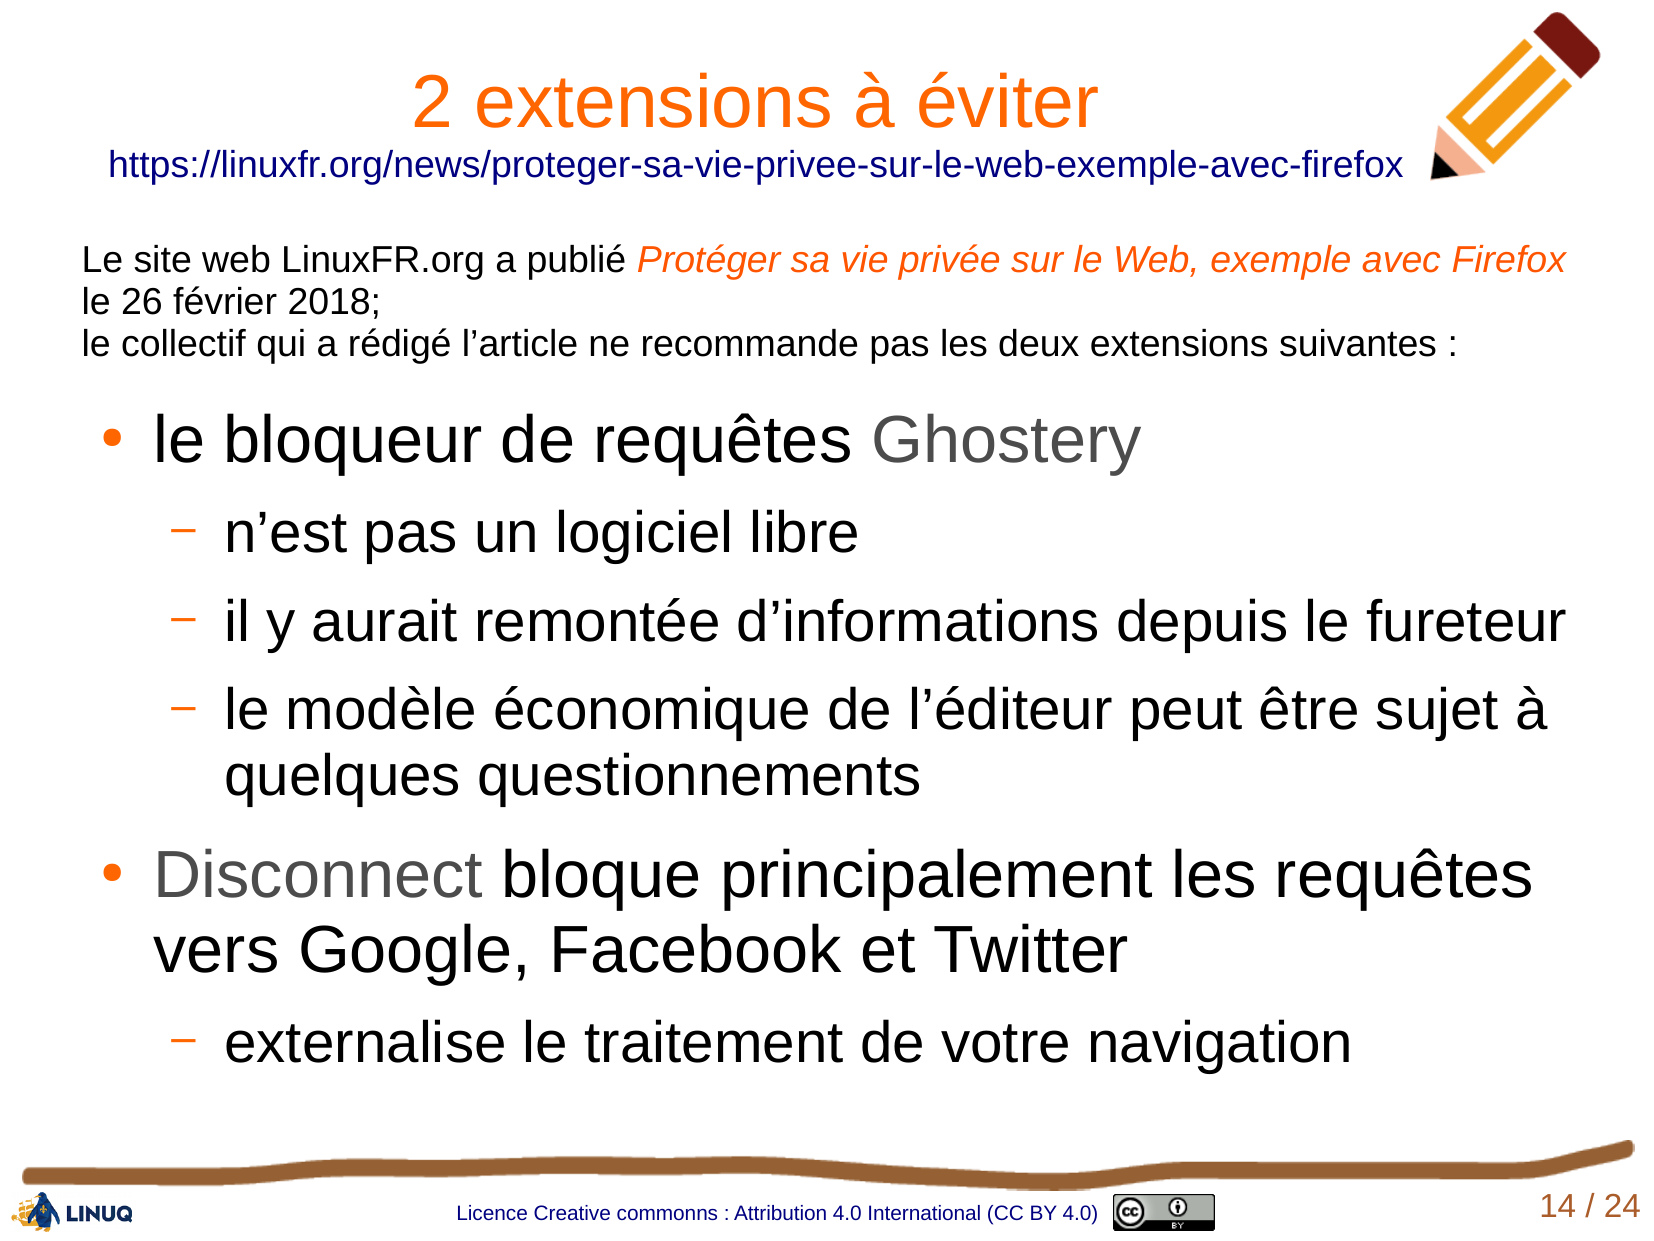

# 2 extensions à éviter https://linuxfr.org/news/proteger-sa-vie-privee-sur-le-web-exemple-avec-firefox
Le site web LinuxFR.org a publié Protéger sa vie privée sur le Web, exemple avec Firefox le 26 février 2018;
le collectif qui a rédigé l’article ne recommande pas les deux extensions suivantes :
le bloqueur de requêtes Ghostery
n’est pas un logiciel libre
il y aurait remontée d’informations depuis le fureteur
le modèle économique de l’éditeur peut être sujet à quelques questionnements
Disconnect bloque principalement les requêtes vers Google, Facebook et Twitter
externalise le traitement de votre navigation